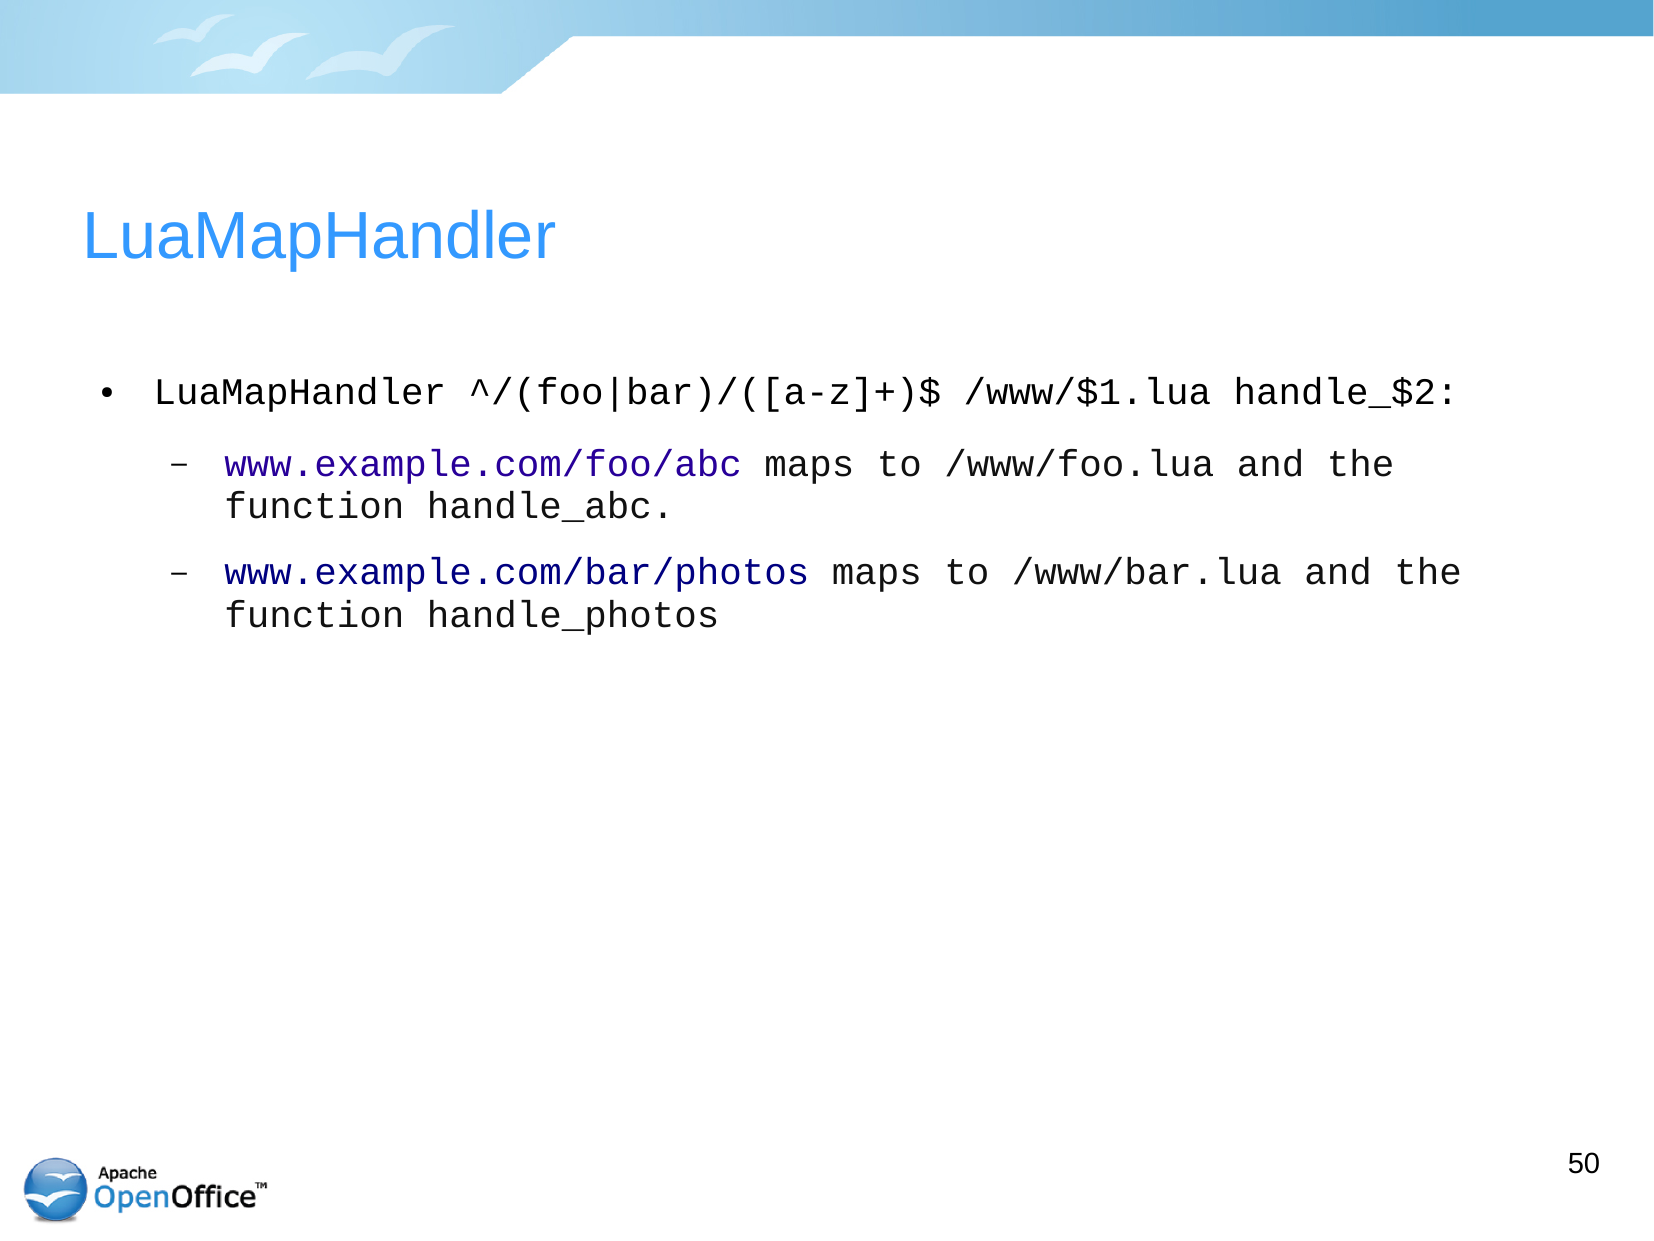

# LuaMapHandler
LuaMapHandler ^/(foo|bar)/([a-z]+)$ /www/$1.lua handle_$2:
www.example.com/foo/abc maps to /www/foo.lua and the function handle_abc.
www.example.com/bar/photos maps to /www/bar.lua and the function handle_photos
50